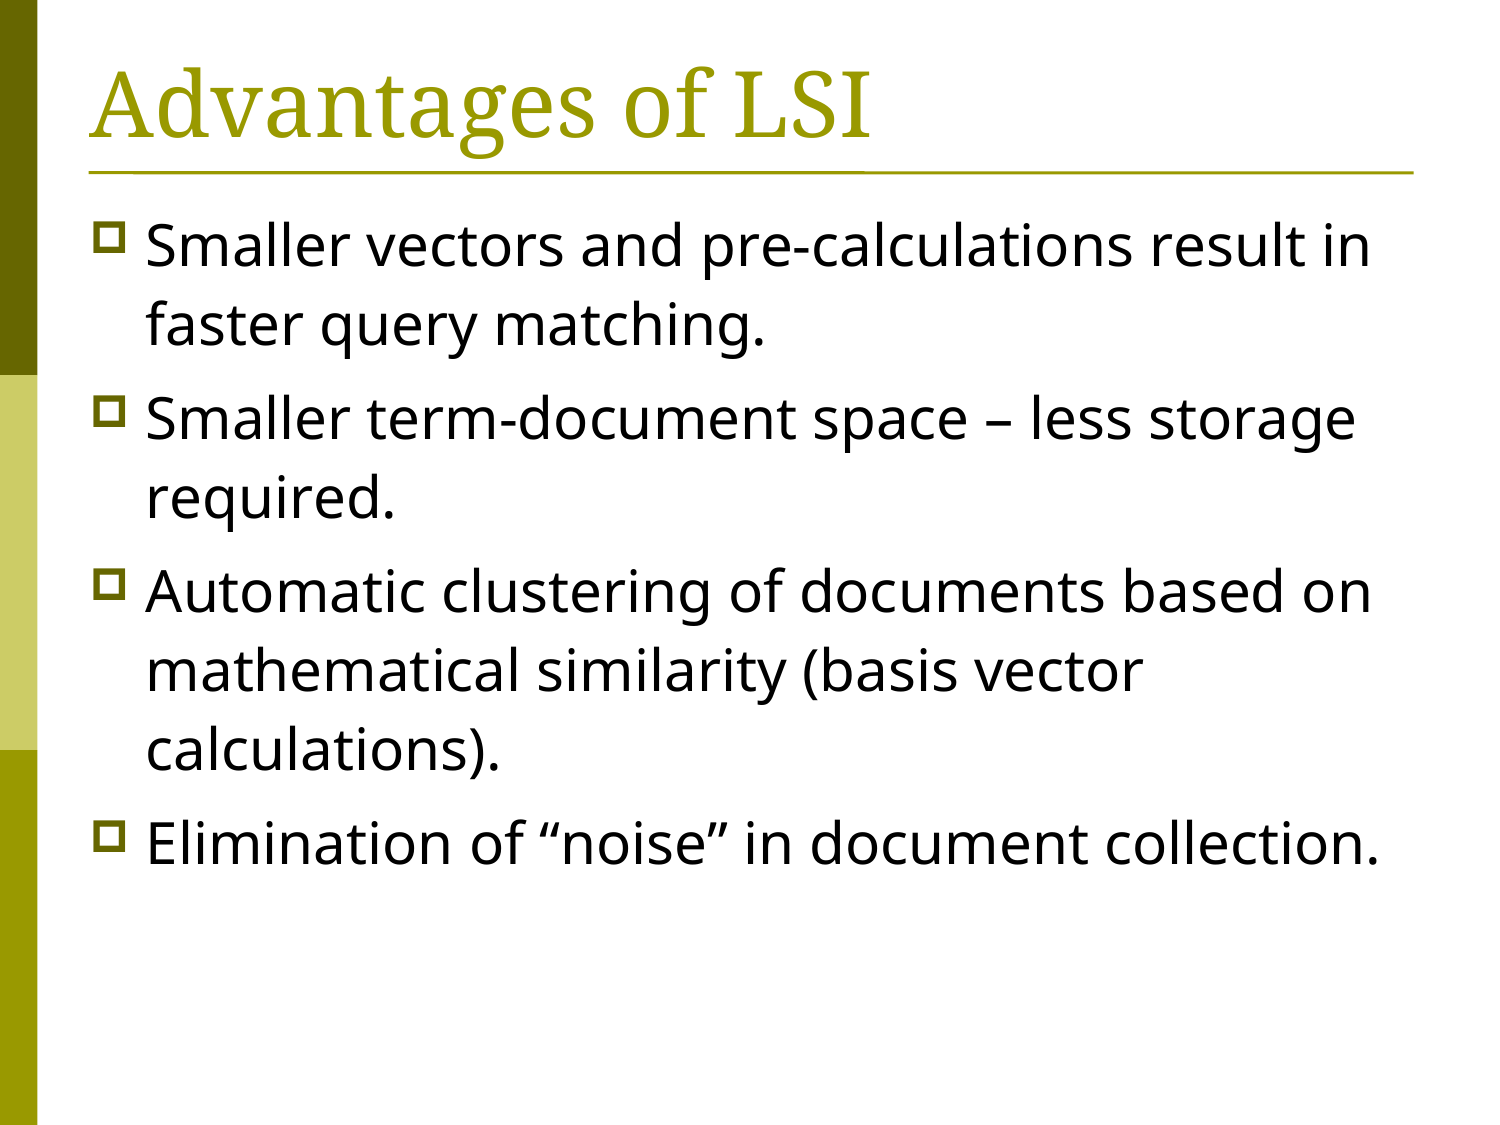

# Advantages of LSI
Smaller vectors and pre-calculations result in faster query matching.
Smaller term-document space – less storage required.
Automatic clustering of documents based on mathematical similarity (basis vector calculations).
Elimination of “noise” in document collection.